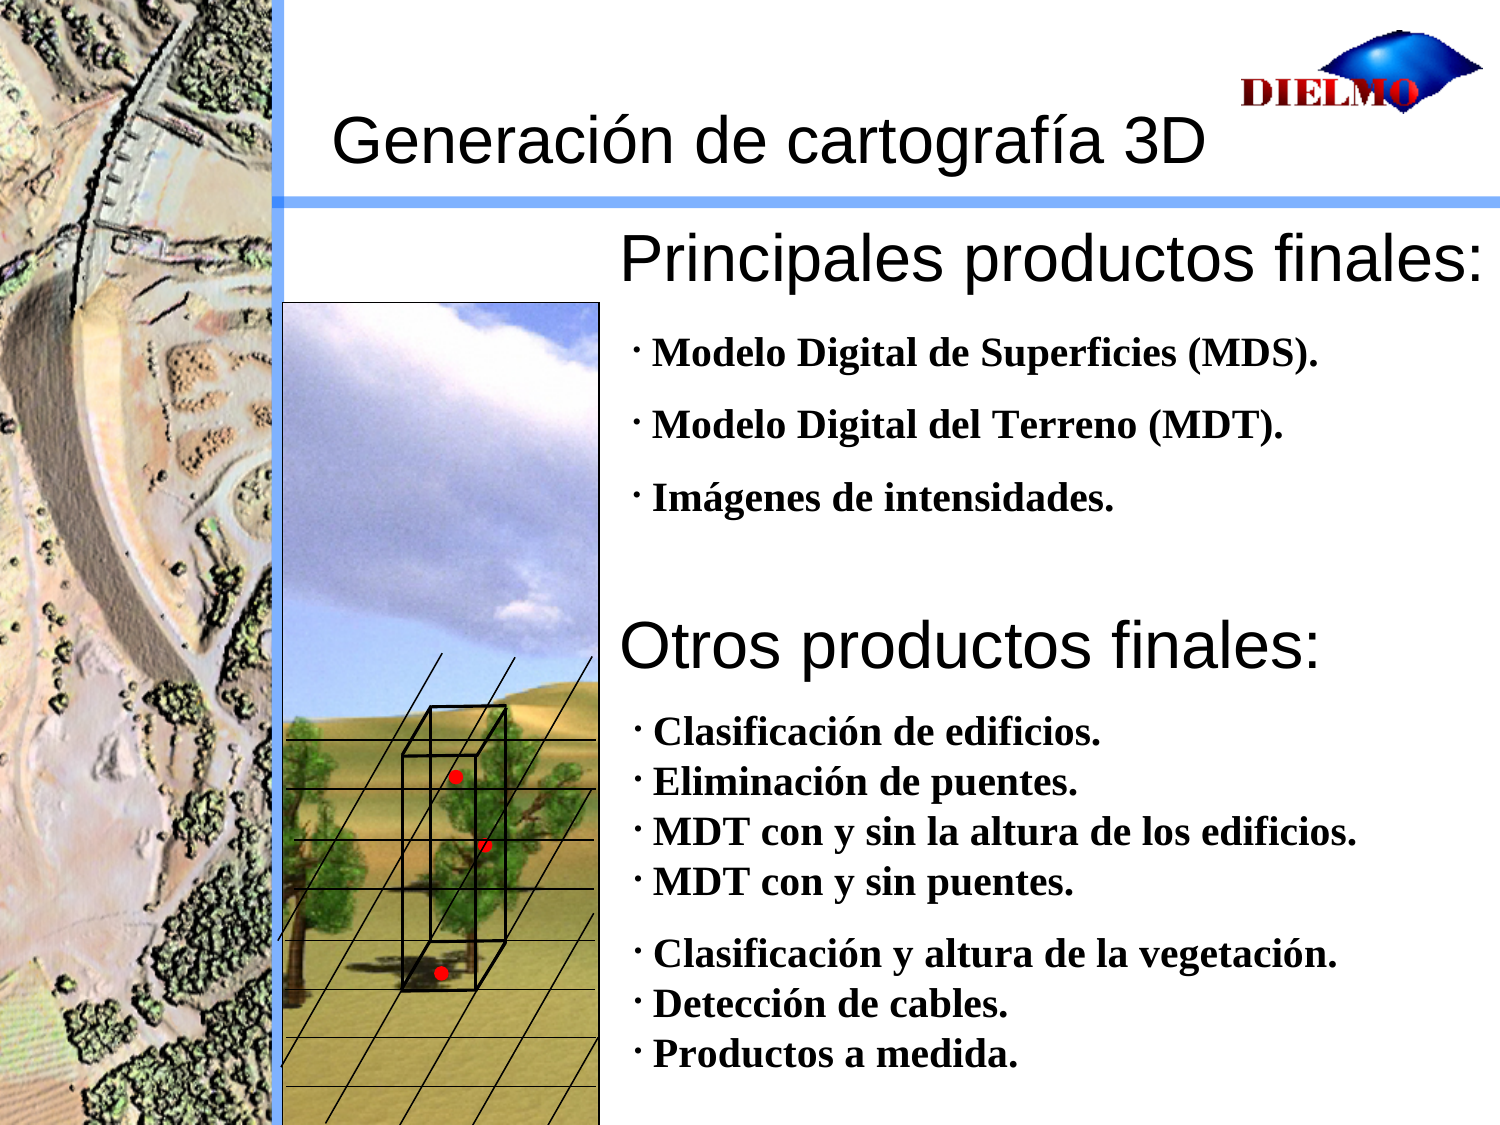

# Generación de cartografía 3D
Principales productos finales:
 Modelo Digital de Superficies (MDS).
 Modelo Digital del Terreno (MDT).
 Imágenes de intensidades.
Otros productos finales:
 Clasificación de edificios.
 Eliminación de puentes.
 MDT con y sin la altura de los edificios.
 MDT con y sin puentes.
 Clasificación y altura de la vegetación.
 Detección de cables.
 Productos a medida.